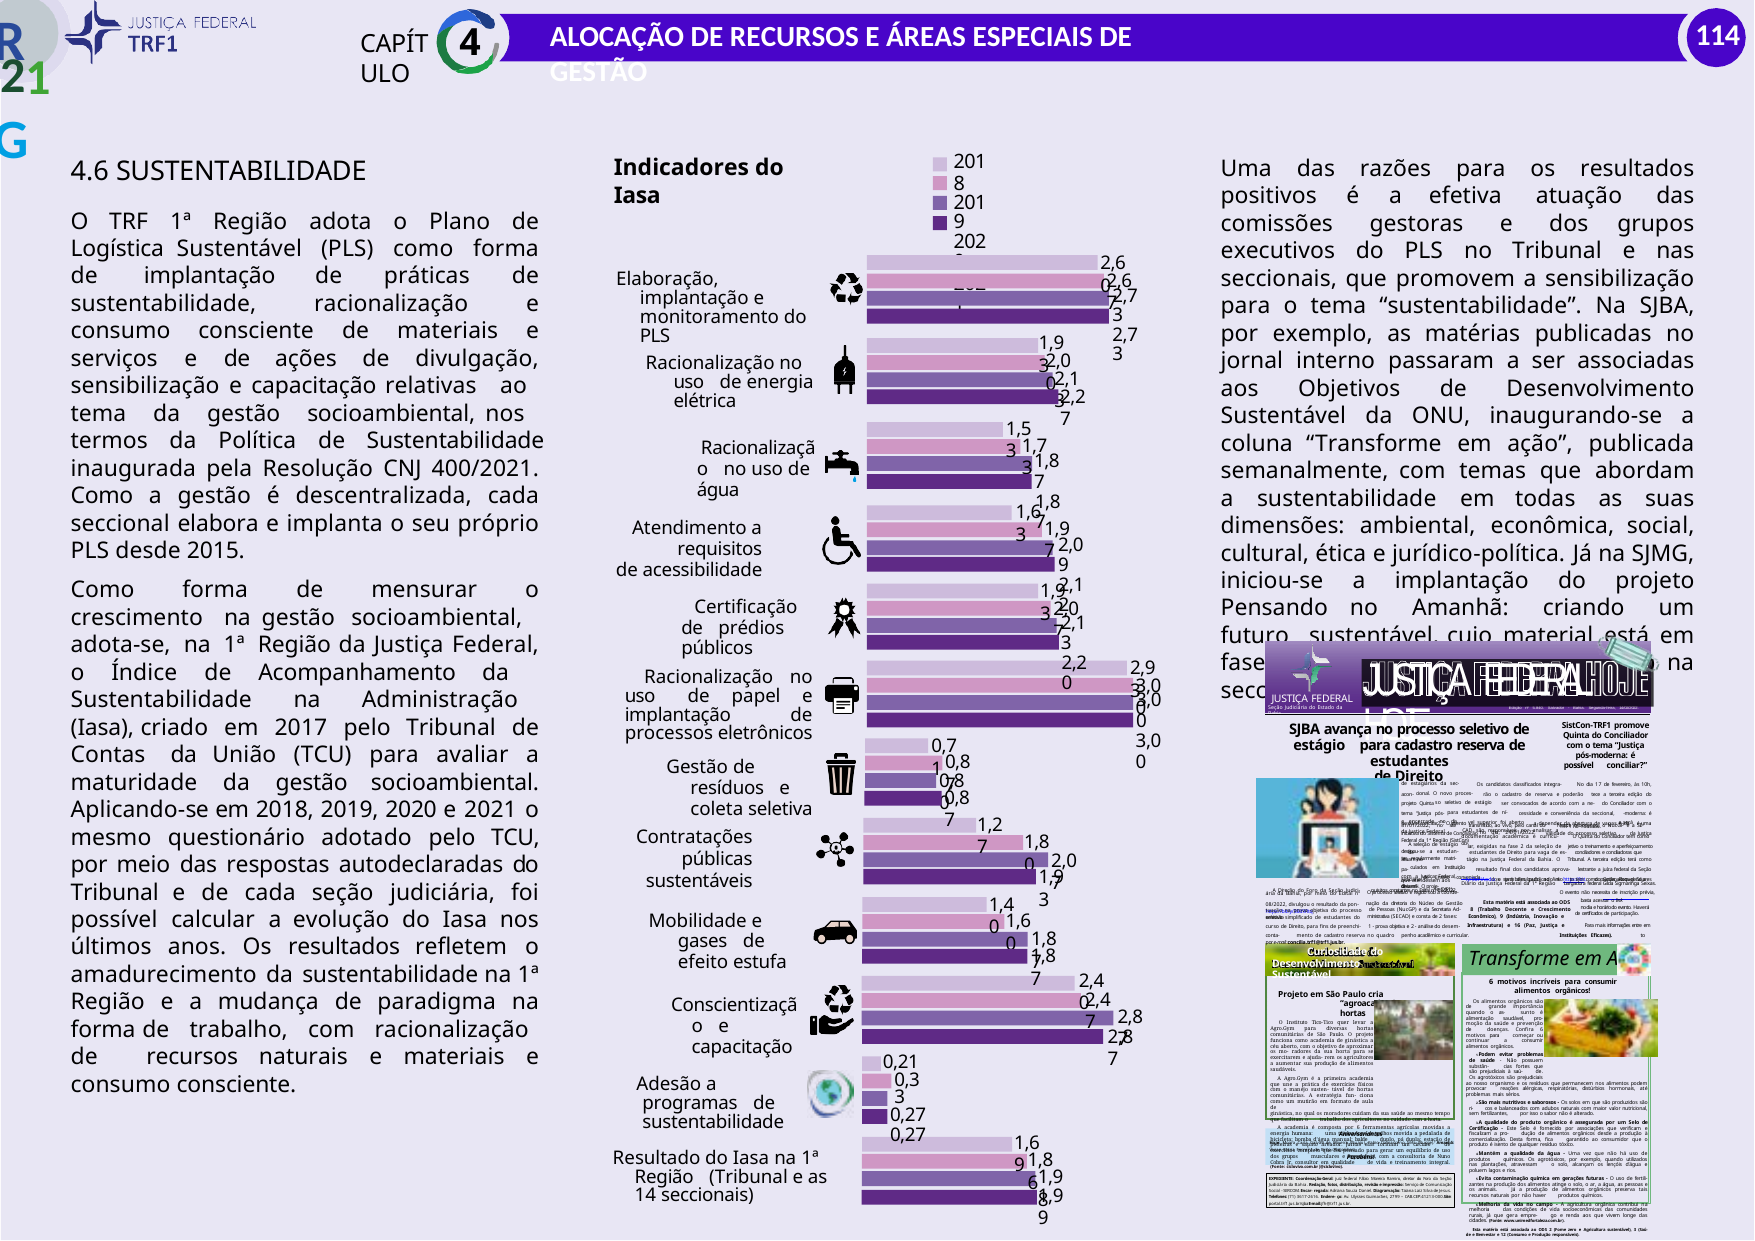

RG
114
21
ALOCAÇÃO DE RECURSOS E ÁREAS ESPECIAIS DE GESTÃO
4
CAPÍTULO
2018
2019
2020
2021
Indicadores do Iasa
4.6 SUSTENTABILIDADE
O TRF 1ª Região adota o Plano de Logística Sustentável (PLS) como forma de implantação de práticas de sustentabilidade, racionalização e consumo consciente de materiais e serviços e de ações de divulgação, sensibilização e capacitação relativas ao tema da gestão socioambiental, nos termos da Política de Sustentabilidade inaugurada pela Resolução CNJ 400/2021. Como a gestão é descentralizada, cada seccional elabora e implanta o seu próprio PLS desde 2015.
Como forma de mensurar o crescimento na gestão socioambiental, adota-se, na 1ª Região da Justiça Federal, o Índice de Acompanhamento da Sustentabilidade na Administração (Iasa), criado em 2017 pelo Tribunal de Contas da União (TCU) para avaliar a maturidade da gestão socioambiental. Aplicando-se em 2018, 2019, 2020 e 2021 o mesmo questionário adotado pelo TCU, por meio das respostas autodeclaradas do Tribunal e de cada seção judiciária, foi possível calcular a evolução do Iasa nos últimos anos. Os resultados refletem o amadurecimento da sustentabilidade na 1ª Região e a mudança de paradigma na forma de trabalho, com racionalização de recursos naturais e materiais e consumo consciente.
Uma das razões para os resultados positivos é a efetiva atuação das comissões gestoras e dos grupos executivos do PLS no Tribunal e nas seccionais, que promovem a sensibilização para o tema “sustentabilidade”. Na SJBA, por exemplo, as matérias publicadas no jornal interno passaram a ser associadas aos Objetivos de Desenvolvimento Sustentável da ONU, inaugurando-se a coluna “Transforme em ação”, publicada semanalmente, com temas que abordam a sustentabilidade em todas as suas dimensões: ambiental, econômica, social, cultural, ética e jurídico-política. Já na SJMG, iniciou-se a implantação do projeto Pensando no Amanhã: criando um futuro sustentável, cujo material está em fase de diagramação para divulgação na seccional.
2,60
Elaboração, implantação e monitoramento do PLS
2,67
2,73
2,73
1,93
2,00
Racionalização no uso de energia elétrica
2,13
2,27
1,53
1,73
Racionalização no uso de água
1,87
1,87
1,63
1,97
Atendimento a requisitos
de acessibilidade
2,09
2,12
1,93
Certificação de prédios públicos
2,07
2,13
2,20
2,93
JUSTIÇA FEDERAL HOJE
Racionalização no uso de papel e implantação de processos eletrônicos
3,00
3,00
3,00
JUSTIÇA FEDERAL
Seção Judiciária do Estado da Bahia
Edição nº 5.840. Salvador - Bahia. Segunda-feira, 14/02/2022.
SJBA avança no processo seletivo de estágio para cadastro reserva de estudantes
de Direito
SistCon-TRF1 promove Quinta do Conciliador com o tema “Justiça pós-moderna: é possível conciliar?”
0,71
0,87
Gestão de resíduos e coleta seletiva
0,80
de estagiários da sec- Os candidatos classificados integra- No dia 17 de fevereiro, às 10h, acon- cional. O novo proces- rão o cadastro de reserva e poderão tece a terceira edição do projeto Quinta so seletivo de estágio ser convocados de acordo com a ne- do Conciliador com o tema “Justiça pós- para estudantes de ní- cessidade e conveniência da seccional, -moderna: é possível conciliar? ”. O evento vel superior foi aberto a depender da abertura de vagas e da é uma iniciativa do Sistema de Conciliação no dia, 24/01/2022, validade do processo seletivo.	da Justiça Federal da 1ª Região (SistCon)
0,87
1,27
e encerrado no dia,		e será transmitido, ao vivo, pelo canal do Neste momento, o NucGP e a SE-
31/01/2022, no site	TRF1 no Youtube.
da Justiça Federal. CAD são responsáveis por analisar a
Contratações públicas
sustentáveis
1,80
documentação acadêmica e curricu- O Quinta do Conciliador tem como ob-
A seleção de estágio lar, exigidas na fase 2 da seleção de jetivo o treinamento e aperfeiçoamento de
destinou-se a estudan- estudantes de Direito para vaga de es- conciliadores e conciliadoras que atuam no
2,07
tes regularmente matri- tágio na Justiça Federal da Bahia. O Tribunal. A terceira edição terá como pa- culados em Instituição resultado final dos candidatos aprova- lestrante a juíza federal da Seção Judiciária de Ensino conveniada dos será divulgado no link https://bit. do Goiás, Raquel Soares Chiarelli. O proje-
1,93
com a Justiça Federal, ly/3oHAodu e também publicado no to tem como coordenadora-geral a desem-
que atendessem aos re-
Diário da Justiça Federal da 1ª Região bargadora federal Gilda Sigmaringa Seixas.
A Direção do Foro da Seção Judici- quisitos constantes no Edital nº 02/2022.	O evento não necessita de inscrição prévia,
(e-DJF1).
ária da Bahia, por meio do Edital nº O processo seletivo é regido sob a coorde-
1,40
08/2022, divulgou o resultado da pon- nação da diretoria do Núcleo de Gestão Esta matéria está associada ao ODS basta acessar o link https://bit.ly/3Bd9Rtq,
tuação na prova objetiva do processo de Pessoas (NucGP) e da Secretaria Ad- 8 (Trabalho Decente e Crescimento no dia e horário do evento. Haverá emissão
Mobilidade e gases de efeito estufa
1,60
seletivo simplificado de estudantes do ministrativa (SECAD) e consta de 2 fases: Econômico), 9 (Indústria, Inovação e de certificados de participação.
curso de Direito, para fins de preenchi- 1 - prova objetiva e 2 - análise do desem- Infraestrutura) e 16 (Paz, Justiça e Para mais informações entre em conta- mento de cadastro reserva no quadro penho acadêmico e curricular.	Instituições Eficazes).	topore-mail:concilia.trf1@trf1.jus.br.
1,87
1,87
Curiosidade do Desenvolvimento Sustentável
Projeto em São Paulo cria “agroacademia” em hortas
O Instituto Tico-Tico quer levar a Agro.Gym para diversas hortas comunitárias de São Paulo. O projeto funciona como academia de ginástica a céu aberto, com o objetivo de aproximar os mo- radores da sua horta para se exercitarem e ajuda- rem os agricultores a aumentar sua produção de alimentos saudáveis.
A Agro.Gym é a primeira academia que une a prática de exercícios físicos com o manejo susten- tável de hortas comunitárias. A estratégia fun- ciona como um mutirão em formato de aula de
ginástica, no qual os moradores cuidam da sua saúde ao mesmo tempo que facilitam o trabalho dos agricultores no cuidado com a horta.
A academia é composta por 6 ferramentas agrícolas movidas a energia humana: uma trituradora de galhos movida a pedalada de bicicleta; bomba d’água manual; balde duplo, pá dupla; estação de peneiras e sapato areador. Juntas elas formam um circuito de exercícios completo que foi pensado para gerar um equilíbrio de uso dos grupos musculares e ergonomia, com a consultoria de Nuno Cobra Jr, consultor em qualidade de vida e treinamento integral. (Fonte: ciclovivo.com.br|@ciclovivo).
Transforme em Ação
2,40
6 motivos incríveis para consumir alimentos orgânicos!
Os alimentos orgânicos são de grande importância quando o as- sunto é alimentação saudável, pro- moção da saúde e prevenção de doenças. Confira 6 motivos para começar ou continuar a consumir alimentos orgânicos.
Podem evitar problemas de saúde - Não possuem substân- cias fortes que são prejudiciais à saú- de. Os agrotóxicos são prejudiciais
ao nosso organismo e os resíduos que permanecem nos alimentos podem provocar reações alérgicas, respiratórias, distúrbios hormonais, até problemas mais sérios.
São mais nutritivos e saborosos - Os solos em que são produzidos são ri- cos e balanceados com adubos naturais com maior valor nutricional, sem fertilizantes, por isso o sabor não é alterado.
A qualidade do produto orgânico é assegurada por um Selo de Certificação - Este Selo é fornecido por associações que verificam e fiscalizam a pro- dução de alimentos orgânicos desde a produção à comercialização. Desta forma, fica garantido ao consumidor que o produto é isento de qualquer resíduo tóxico.
Mantém a qualidade da água - Uma vez que não há uso de produtos químicos. Os agrotóxicos, por exemplo, quando utilizados nas plantações, atravessam o solo, alcançam os lençóis d’água e poluem lagos e rios.
Evita contaminação química em gerações futuras - O uso de fertili- zantes na produção dos alimentos atinge o solo, o ar, a água, as pessoas e os animais. Já a produção de alimentos orgânicos preserva tais recursos naturais por não haver produtos químicos.
Melhoria da vida no campo - A agricultura orgânica contribui na melhoria das condições de vida socioeconômicas das comunidades rurais, já que gera empre- go e renda aos que vivem longe das cidades. (Fonte: www.unimedfortaleza.com.br).
Esta matéria está associada ao ODS 2 (Fome zero e Agricultura sustentável), 3 (Saú- de e Bem-estar e 12 (Consumo e Produção responsáveis).
2,47
Conscientização e capacitação
2,87
2,87
0,21
0,33
0,27
0,27
Adesão a programas de sustentabilidade
Aniversariantes
Hoje: Moara Carla Galvão de Oliveira (Nuaju), Fabio Damasceno Silva (Nucge). Amanhã:
Vivian Maria Ferreira de Brito (Alagoinhas).
Parabéns!
1,69
Resultado do Iasa na 1ª Região (Tribunal e as 14 seccionais)
1,86
1,98
EXPEDIENTE: Coordenação-Geral: juiz federal Fábio Moreira Ramiro, diretor do Foro da Seção Judiciária da Bahia. Redação, fotos, distribuição, revisão e impressão: Serviço de Comunicação Social - SERCOM. Encar- regada: Adriana Souza Daniel. Diagramação: Taiana Laiz Silva de Jesus. Telefones: (71) 3617-2616. Endere- ço: Av. Ulysses Guimarães, 2799 – CAB.CEP:41213-000.Site:portal.trf1.jus.br/sjbaE-mail:jfh@trf1.jus.br.
1,99